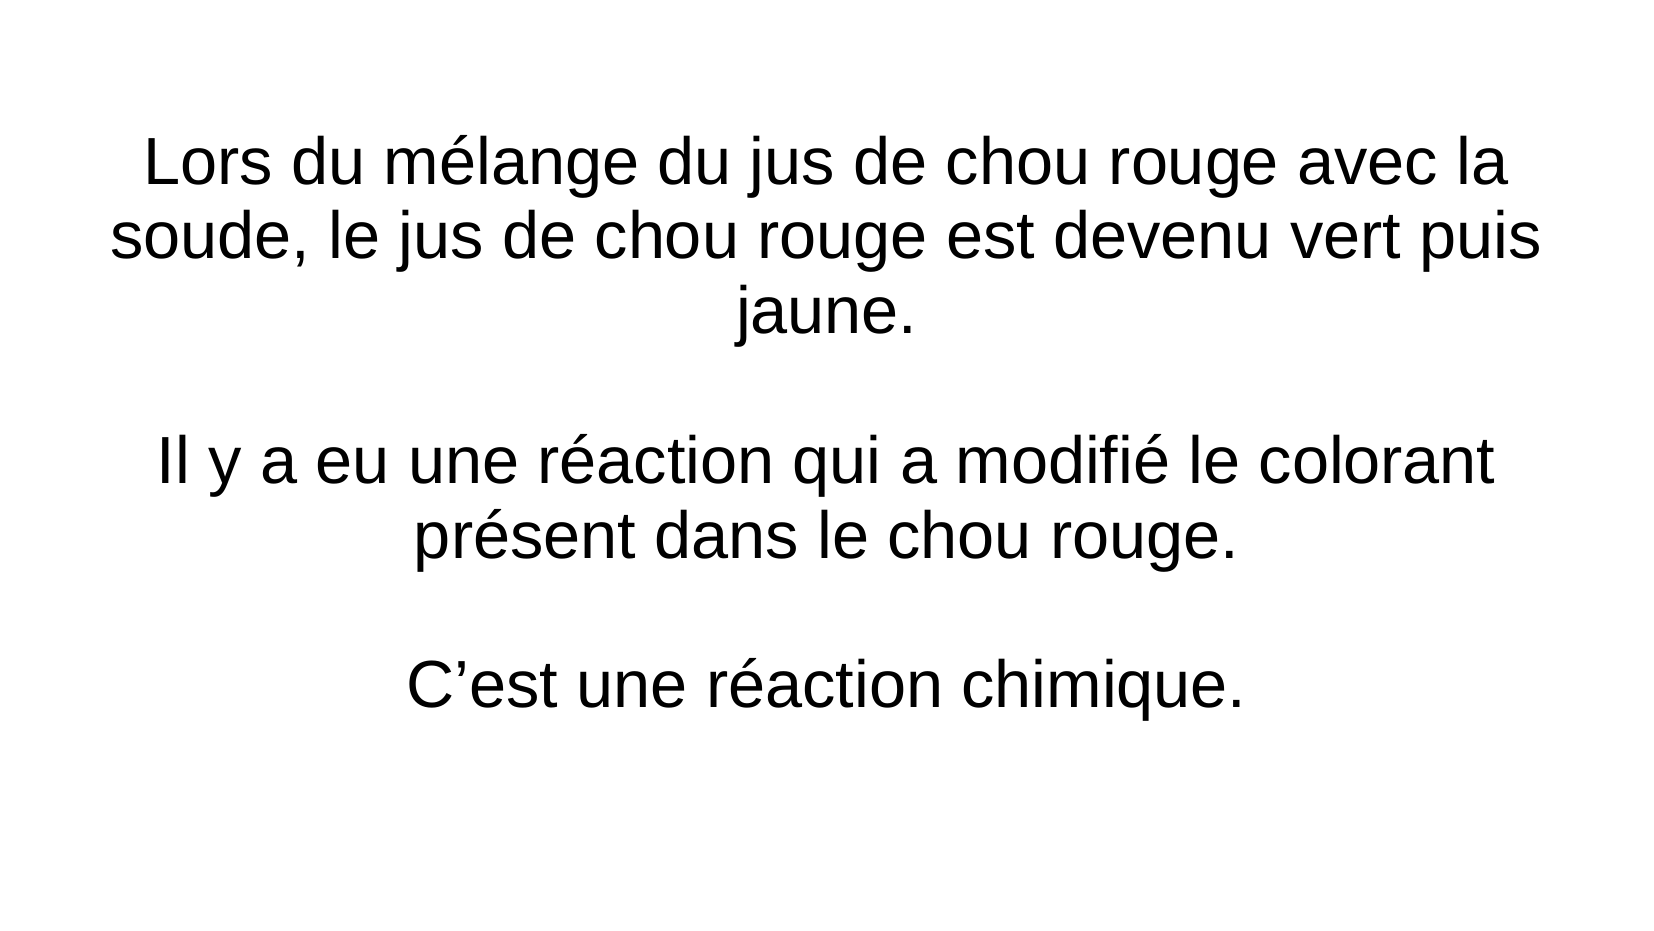

# Lors du mélange du jus de chou rouge avec la soude, le jus de chou rouge est devenu vert puis jaune.
Il y a eu une réaction qui a modifié le colorant présent dans le chou rouge.
C’est une réaction chimique.